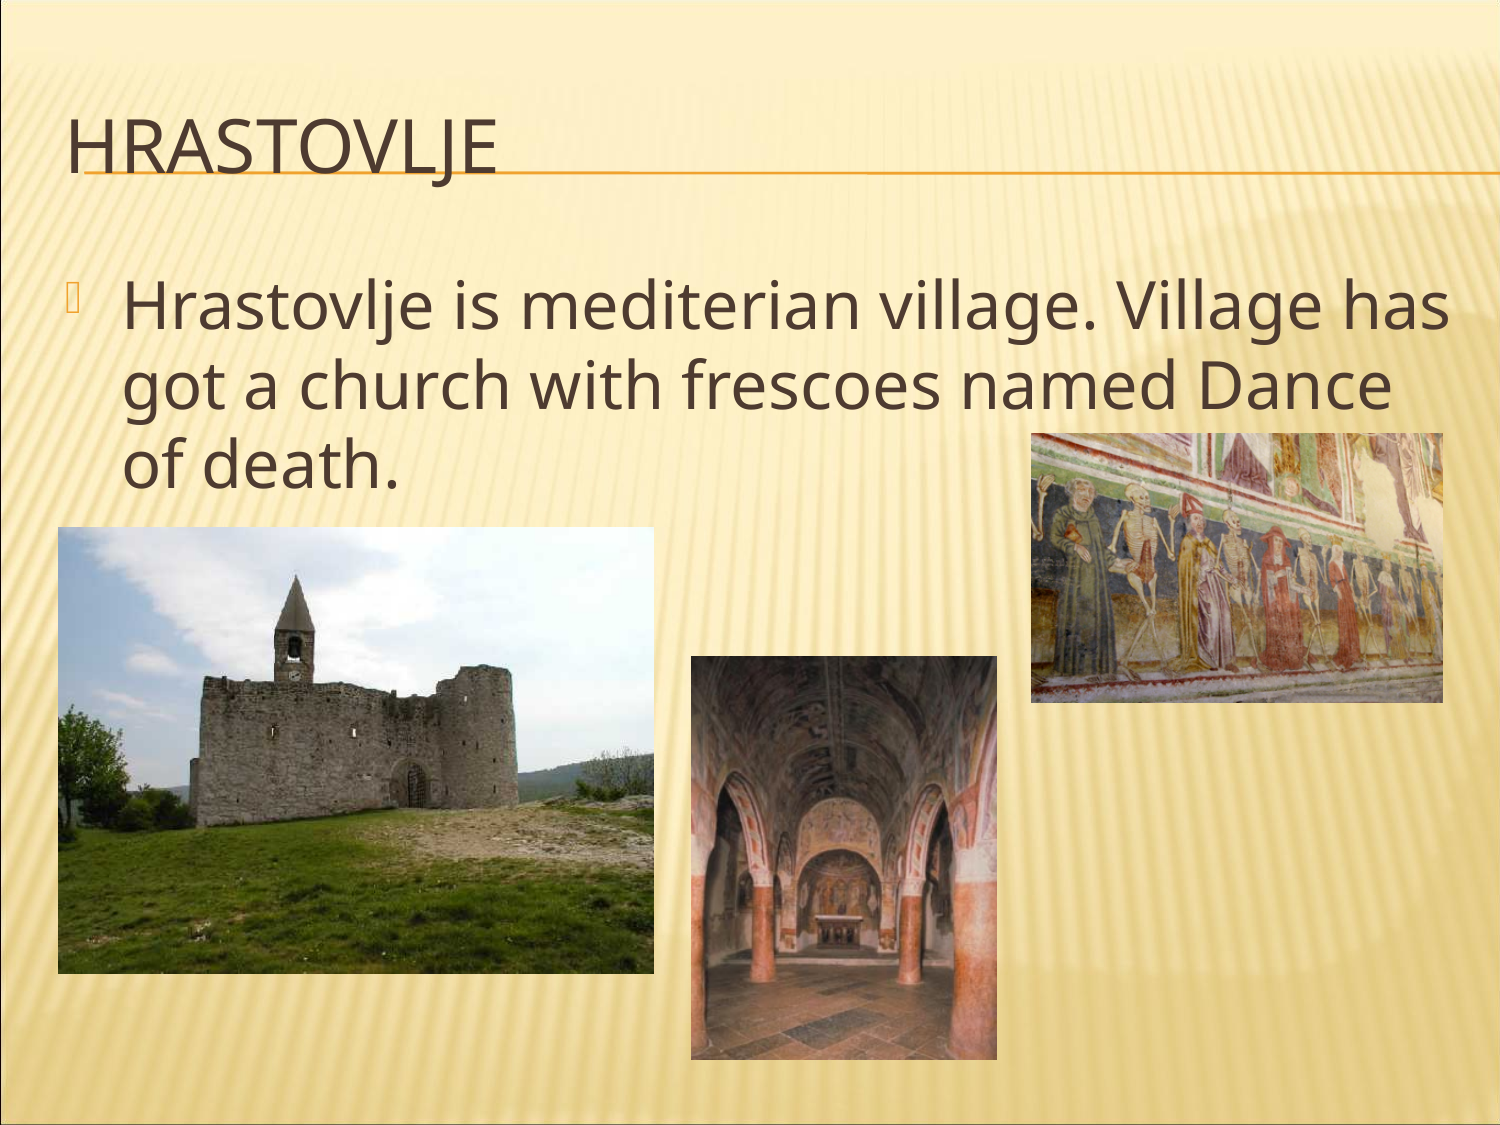

# hRASTOVLJE
Hrastovlje is mediterian village. Village has got a church with frescoes named Dance of death.